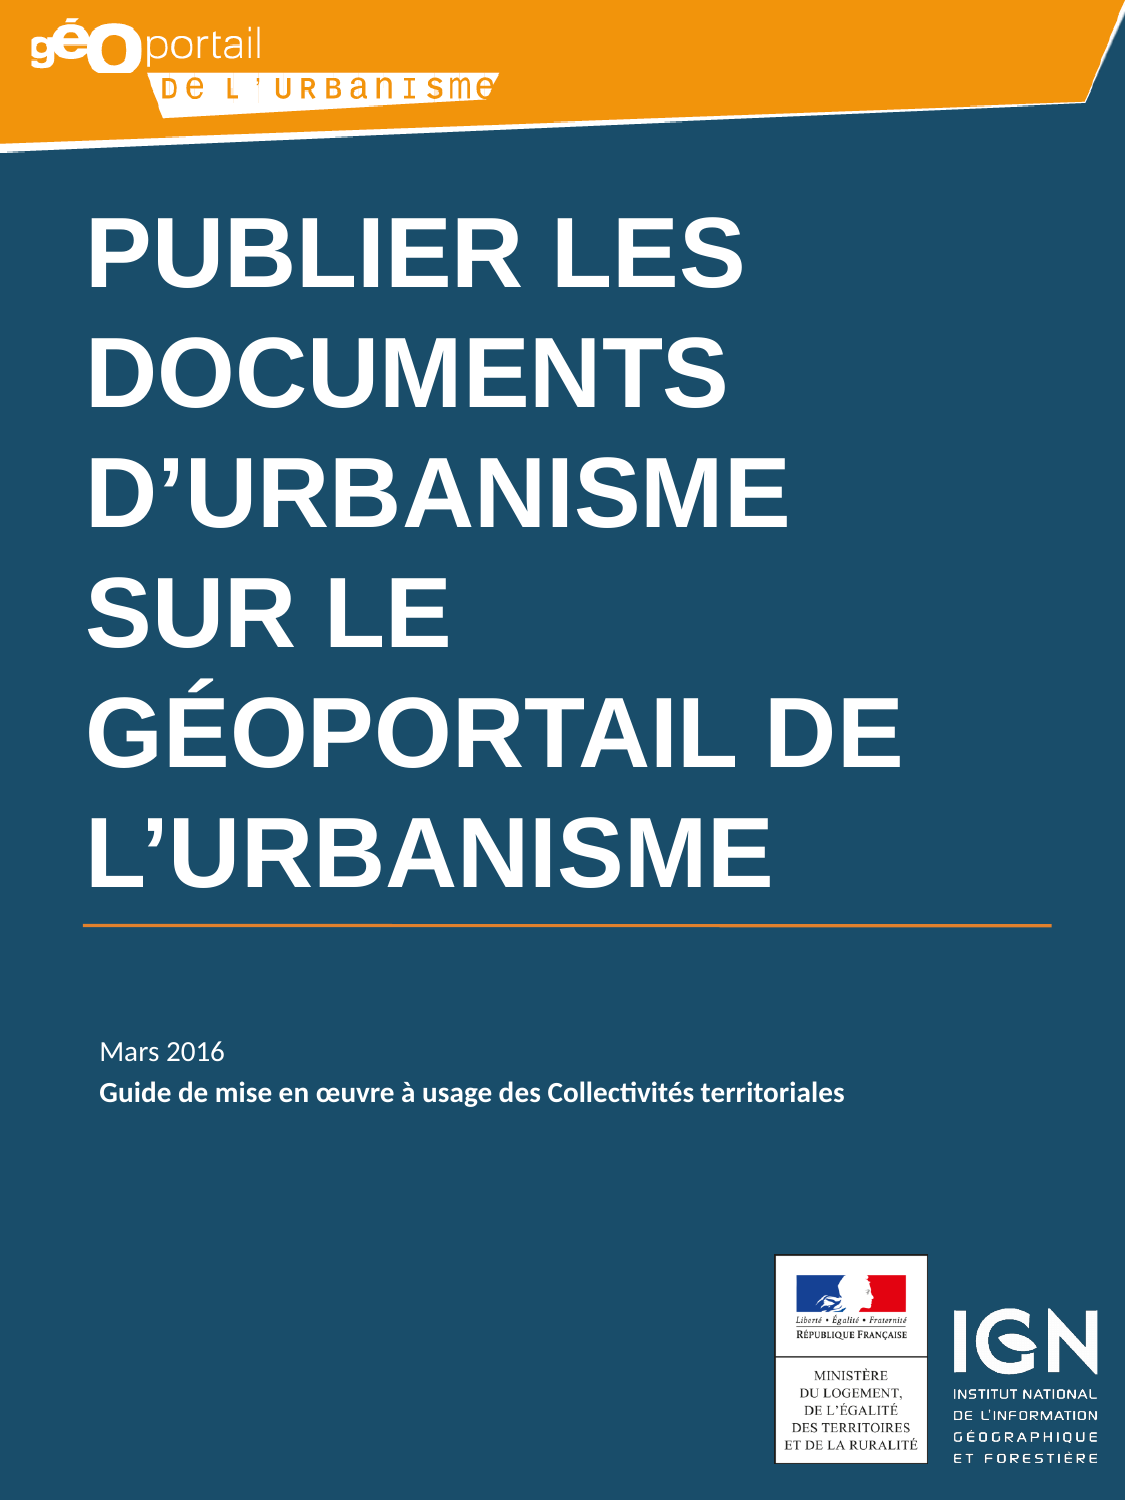

# PUBLIER LES DOCUMENTS D’URBANISME SUR LE GÉOPORTAIL DE L’URBANISME
Mars 2016
Guide de mise en œuvre à usage des Collectivités territoriales